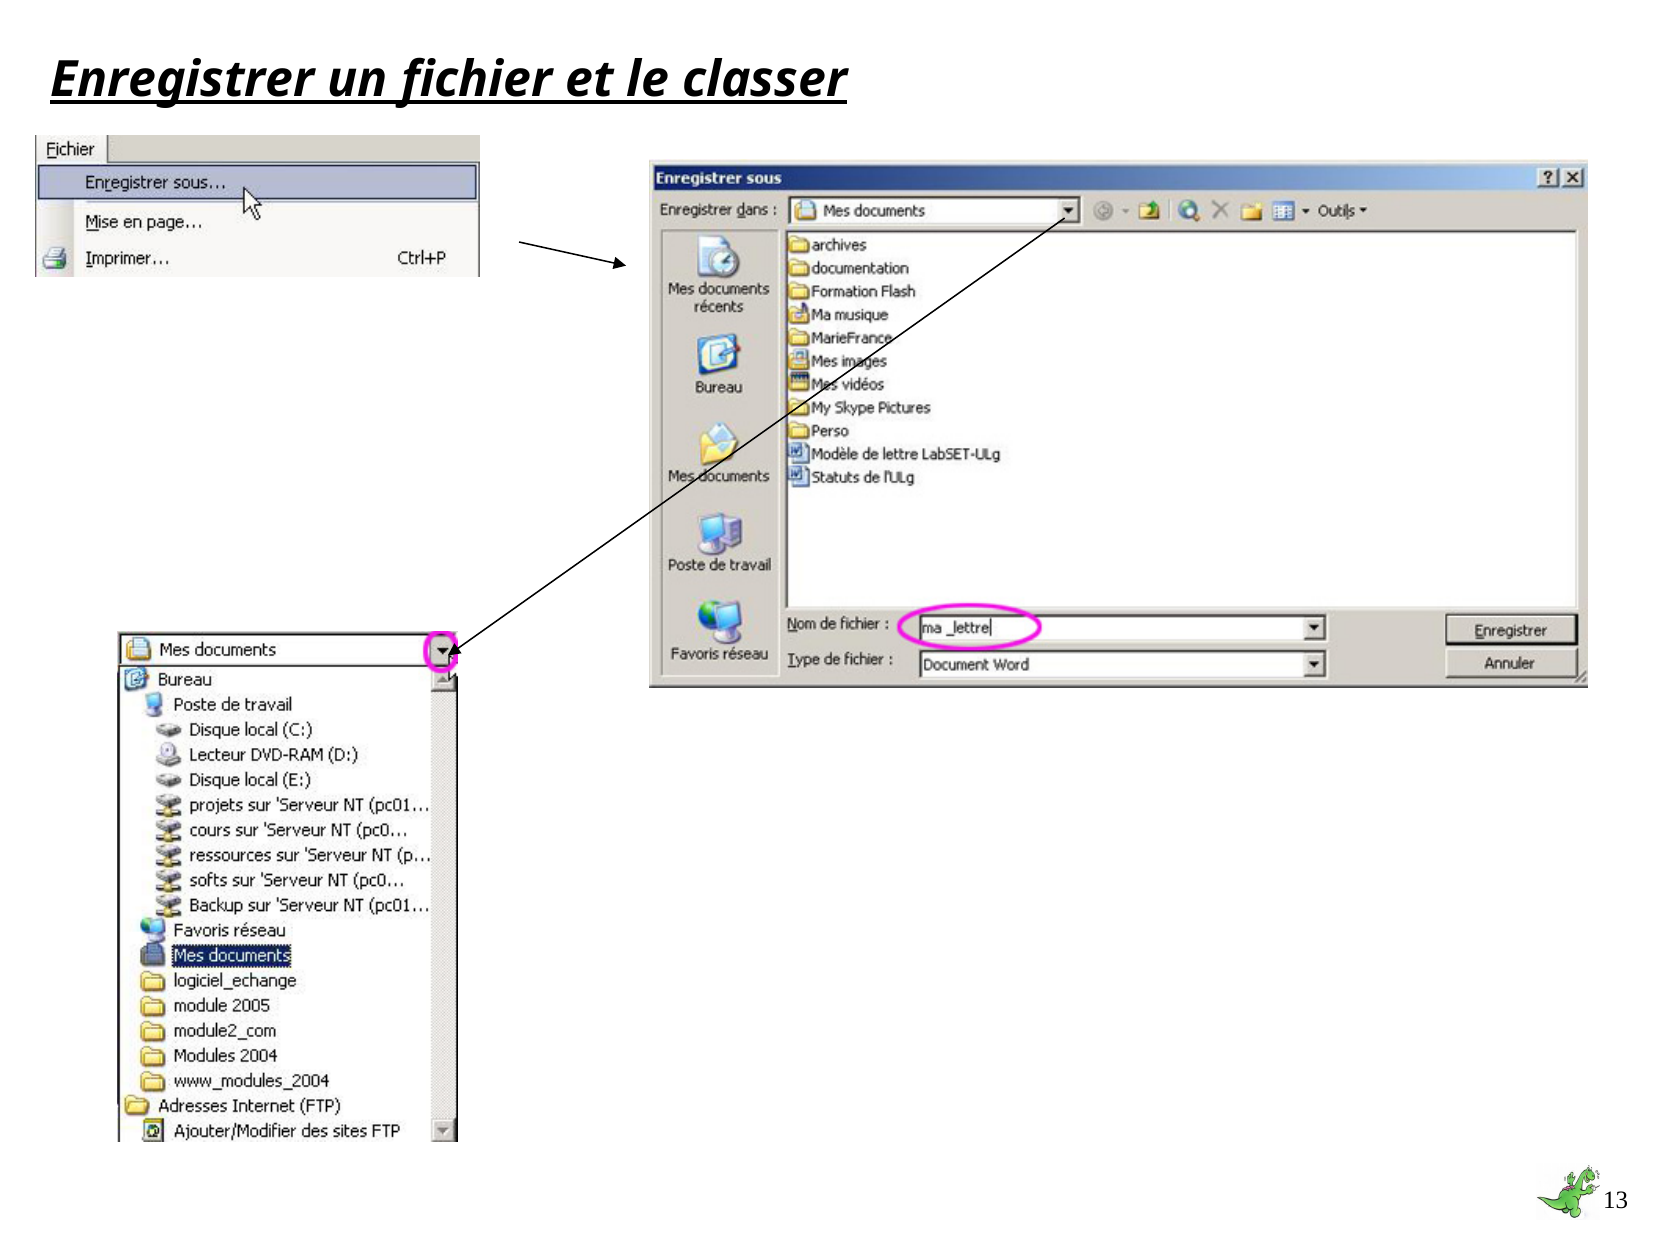

Enregistrer un fichier et le classer
13